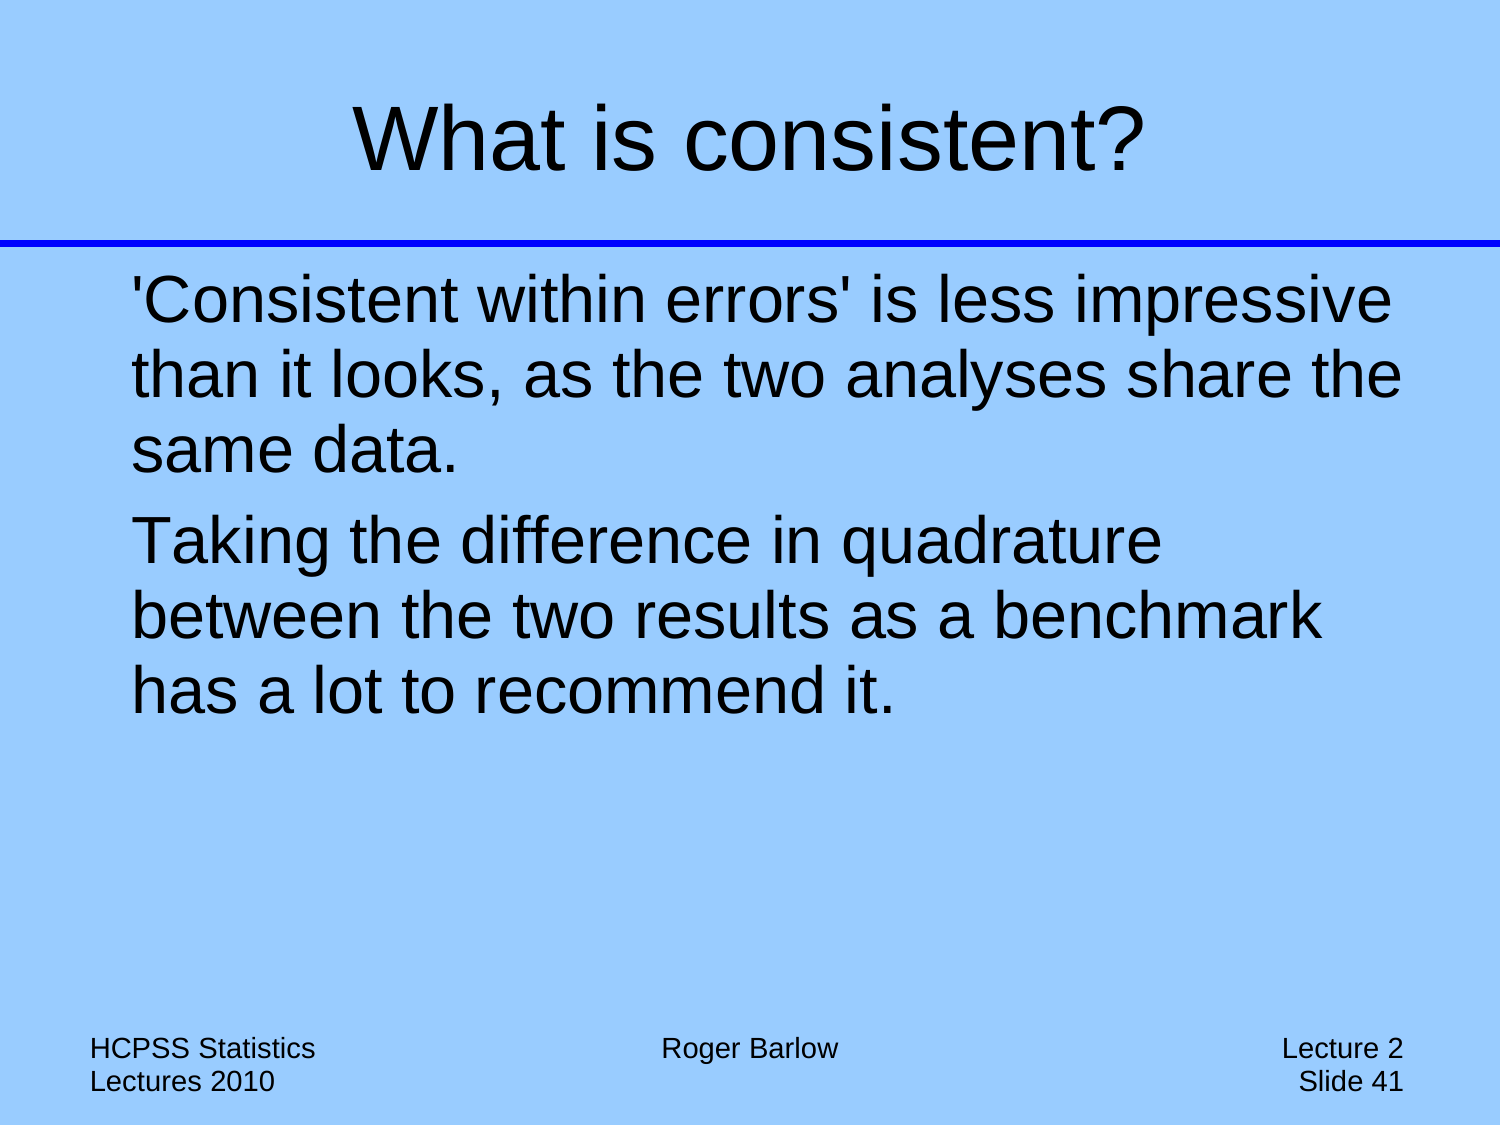

# What is consistent?
'Consistent within errors' is less impressive than it looks, as the two analyses share the same data.
Taking the difference in quadrature between the two results as a benchmark has a lot to recommend it.
41